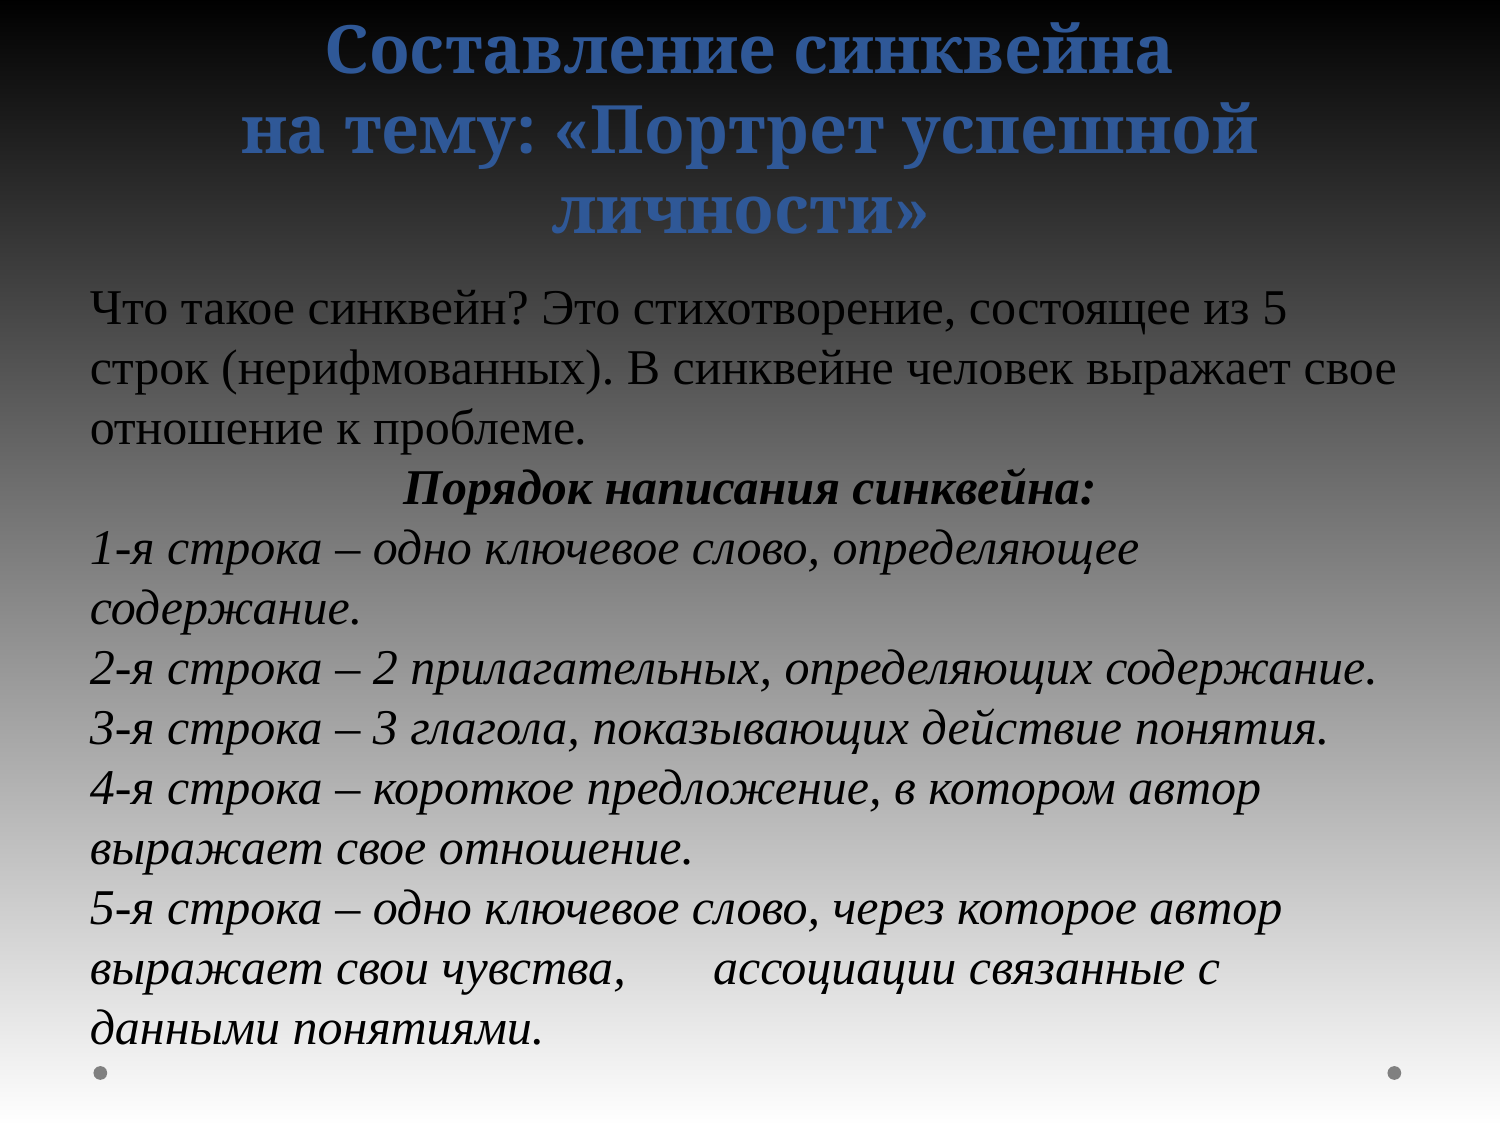

# Составление синквейна на тему: «Портрет успешной личности»
Что такое синквейн? Это стихотворение, состоящее из 5 строк (нерифмованных). В синквейне человек выражает свое отношение к проблеме.
Порядок написания синквейна:
1-я строка – одно ключевое слово, определяющее содержание.
2-я строка – 2 прилагательных, определяющих содержание.
3-я строка – 3 глагола, показывающих действие понятия.
4-я строка – короткое предложение, в котором автор выражает свое отношение.
5-я строка – одно ключевое слово, через которое автор выражает свои чувства, ассоциации связанные с данными понятиями.